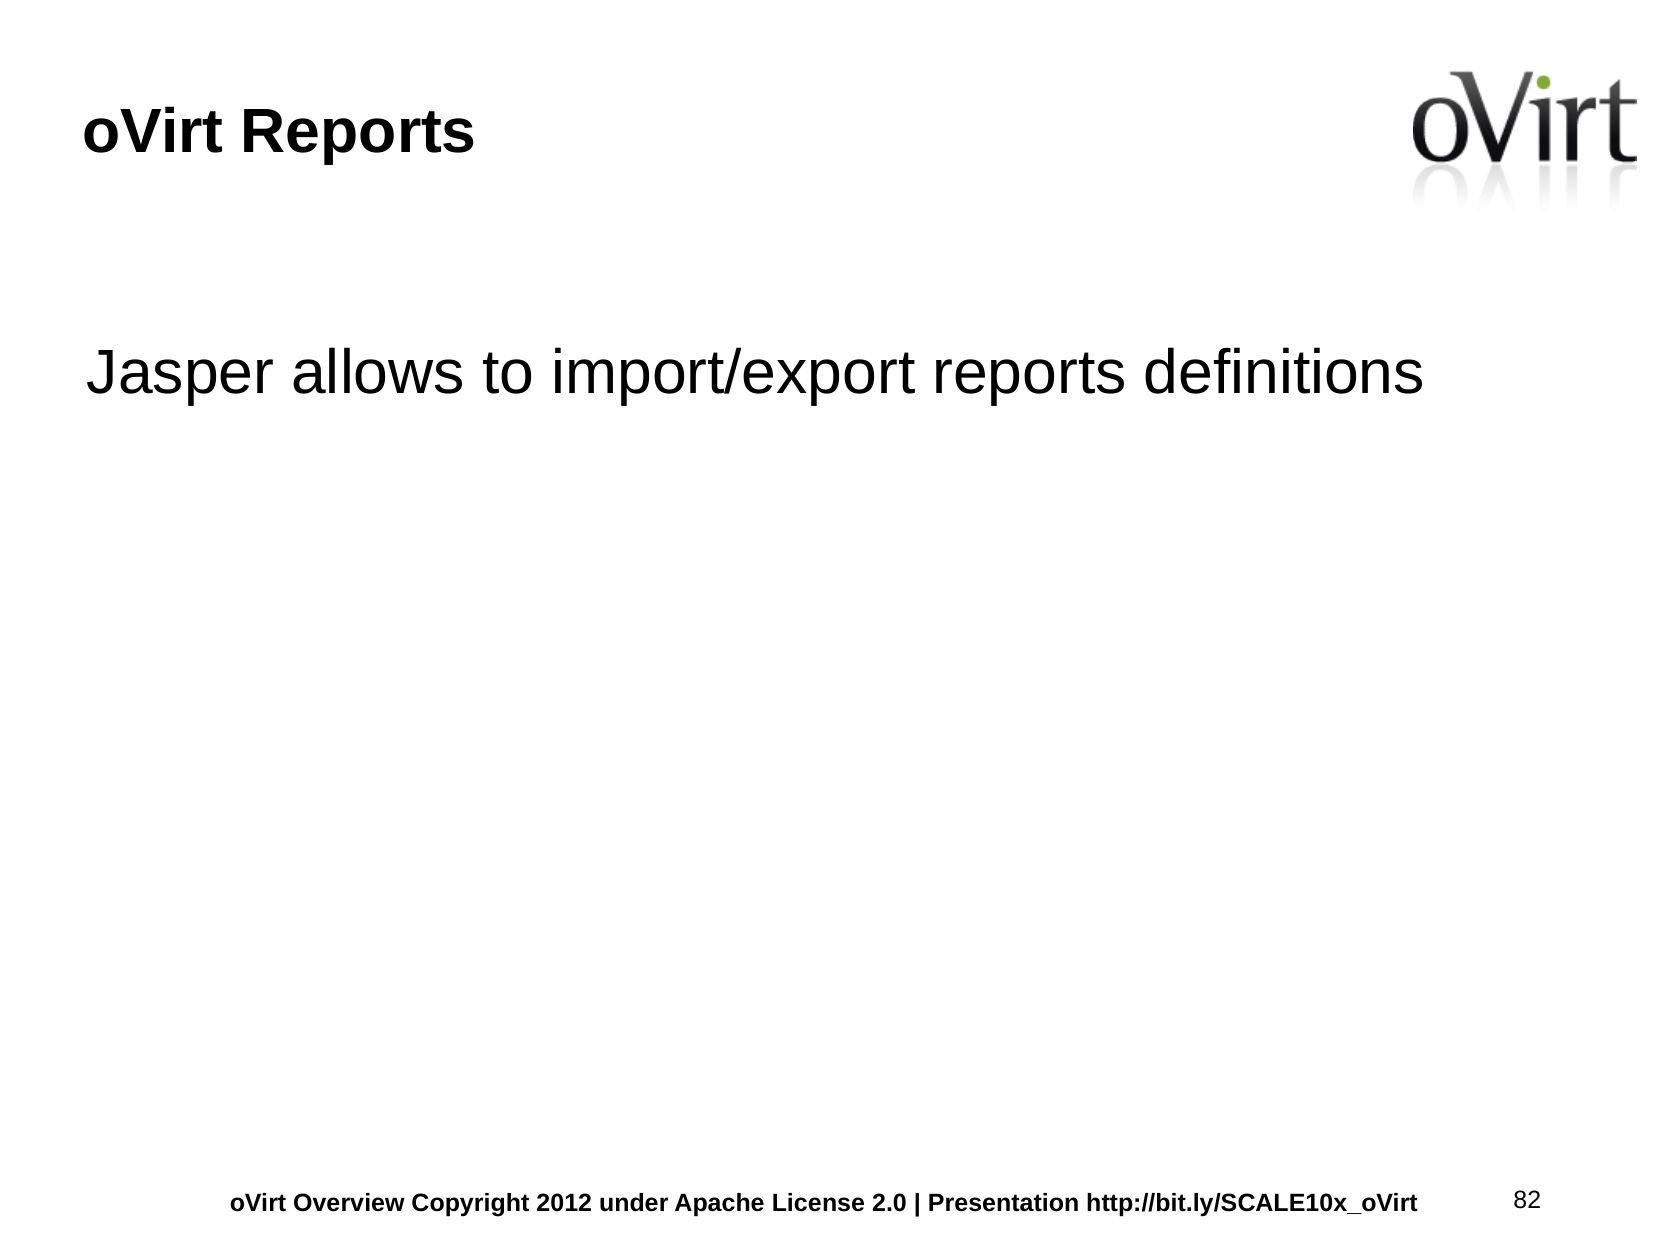

# oVirt Reports
Jasper allows to import/export reports definitions